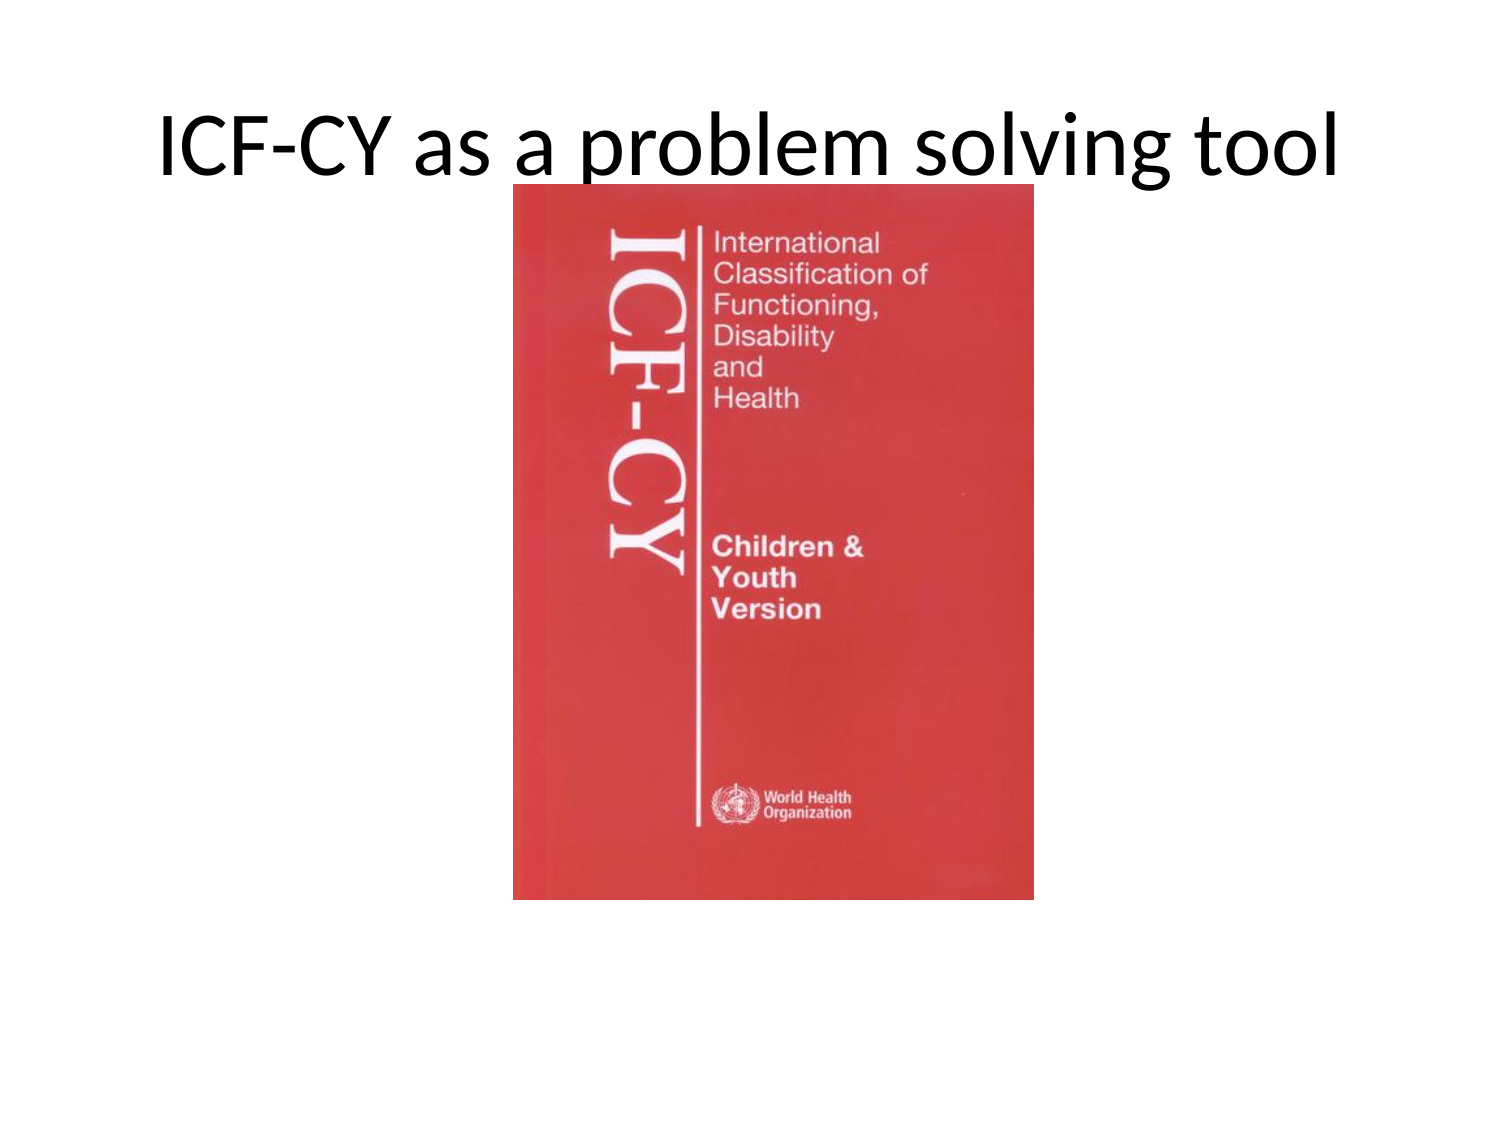

# ICF-CY as a problem solving tool